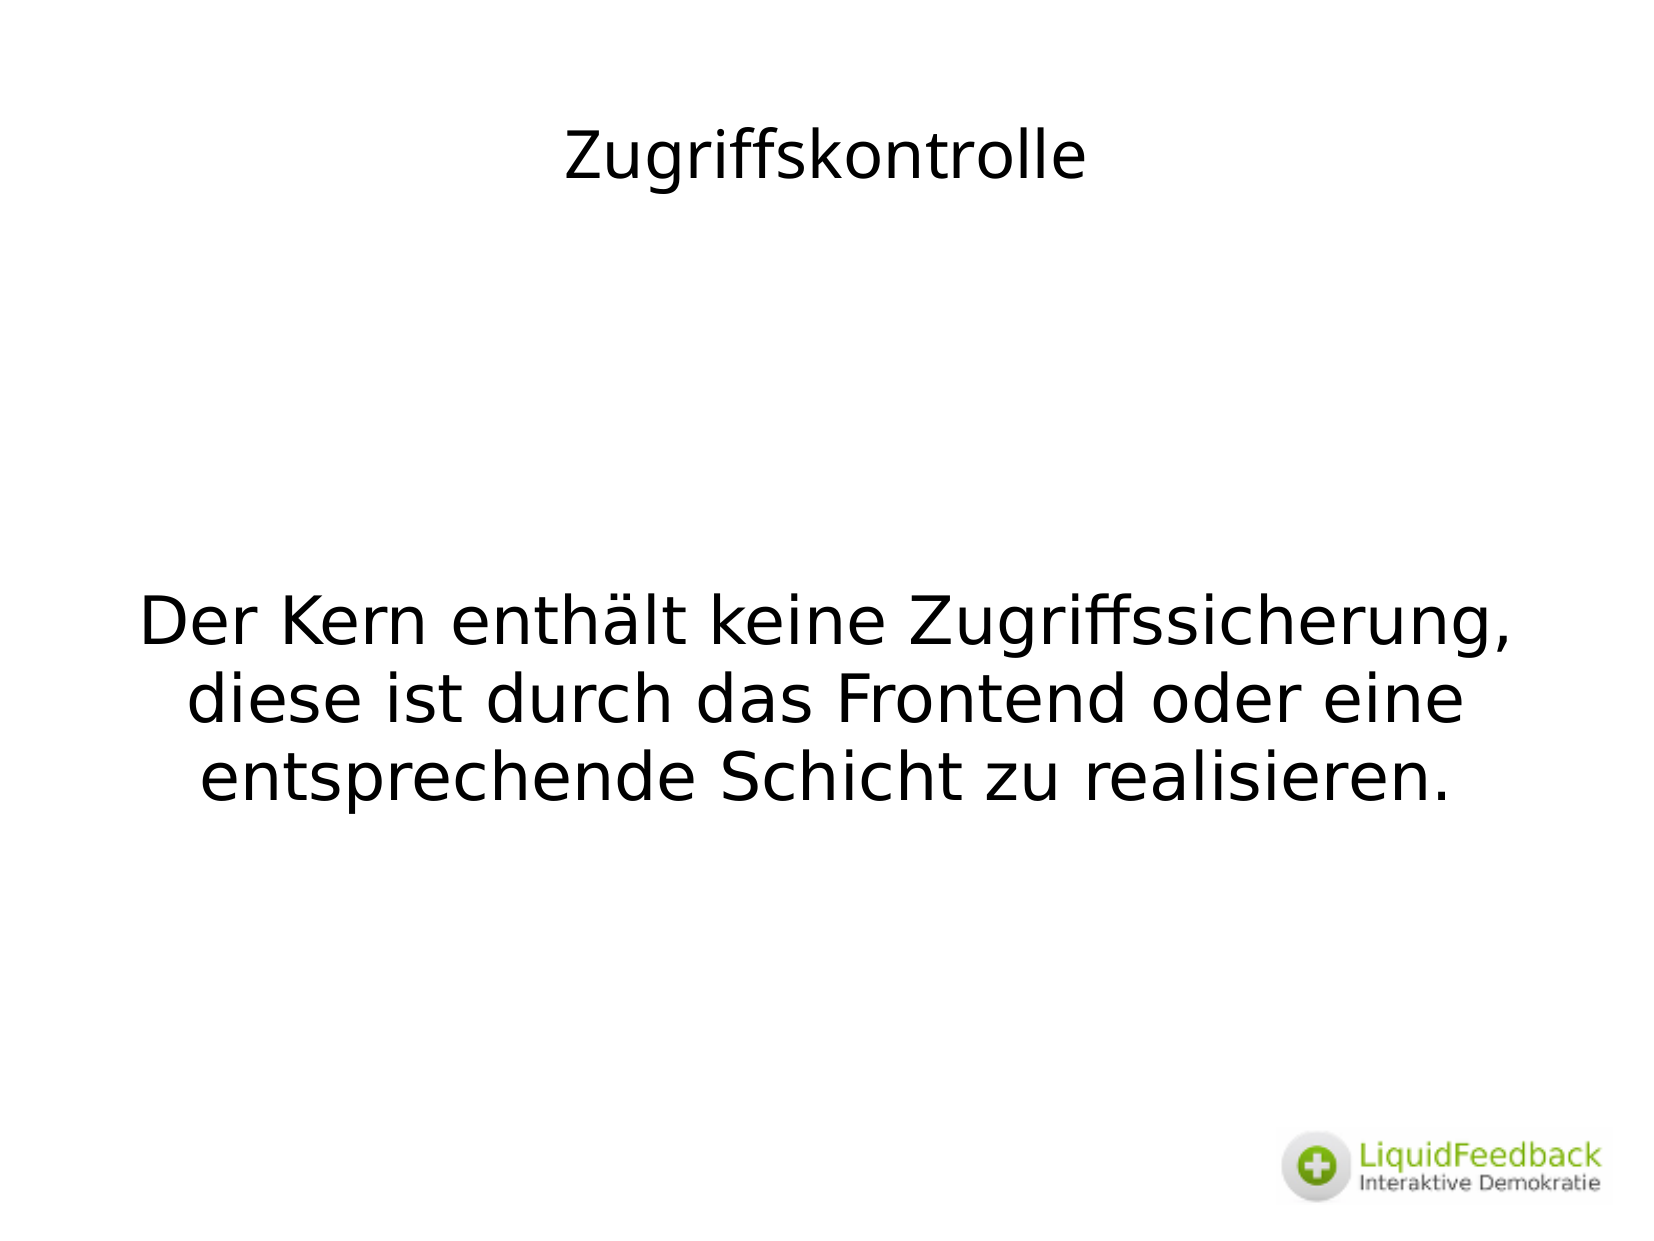

# Zugriffskontrolle
Der Kern enthält keine Zugriffssicherung,
diese ist durch das Frontend oder eine entsprechende Schicht zu realisieren.